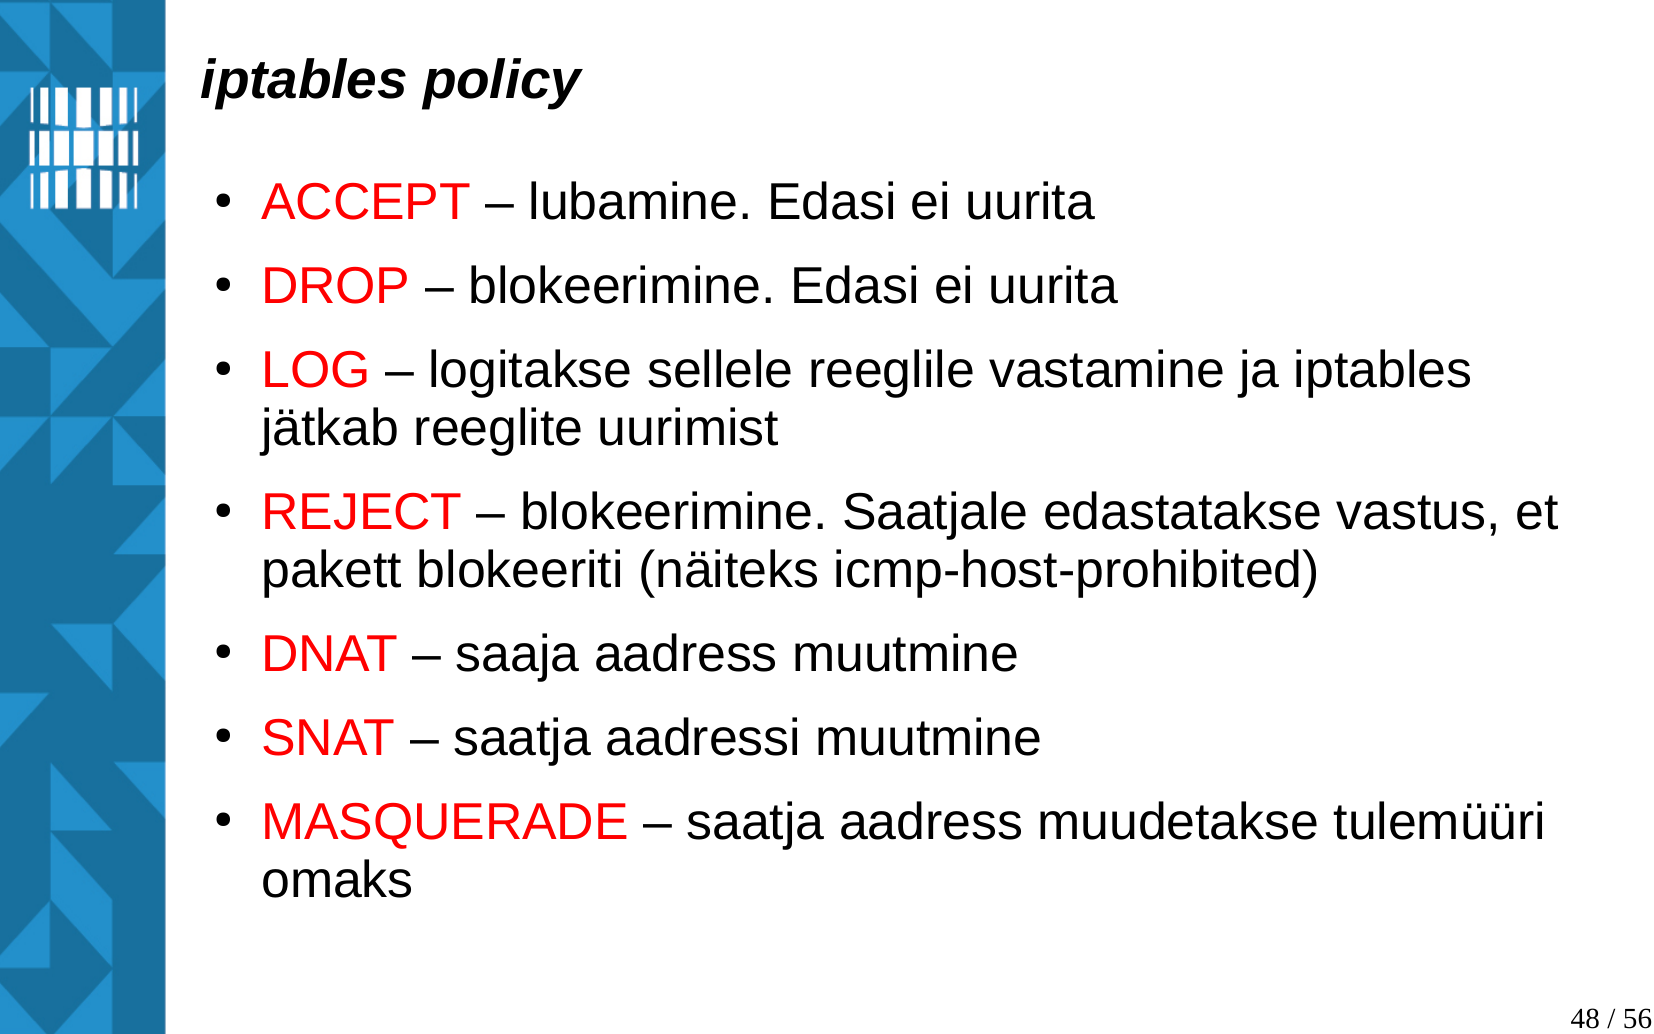

# iptables policy
ACCEPT – lubamine. Edasi ei uurita
DROP – blokeerimine. Edasi ei uurita
LOG – logitakse sellele reeglile vastamine ja iptables jätkab reeglite uurimist
REJECT – blokeerimine. Saatjale edastatakse vastus, et pakett blokeeriti (näiteks icmp-host-prohibited)
DNAT – saaja aadress muutmine
SNAT – saatja aadressi muutmine
MASQUERADE – saatja aadress muudetakse tulemüüri omaks
48